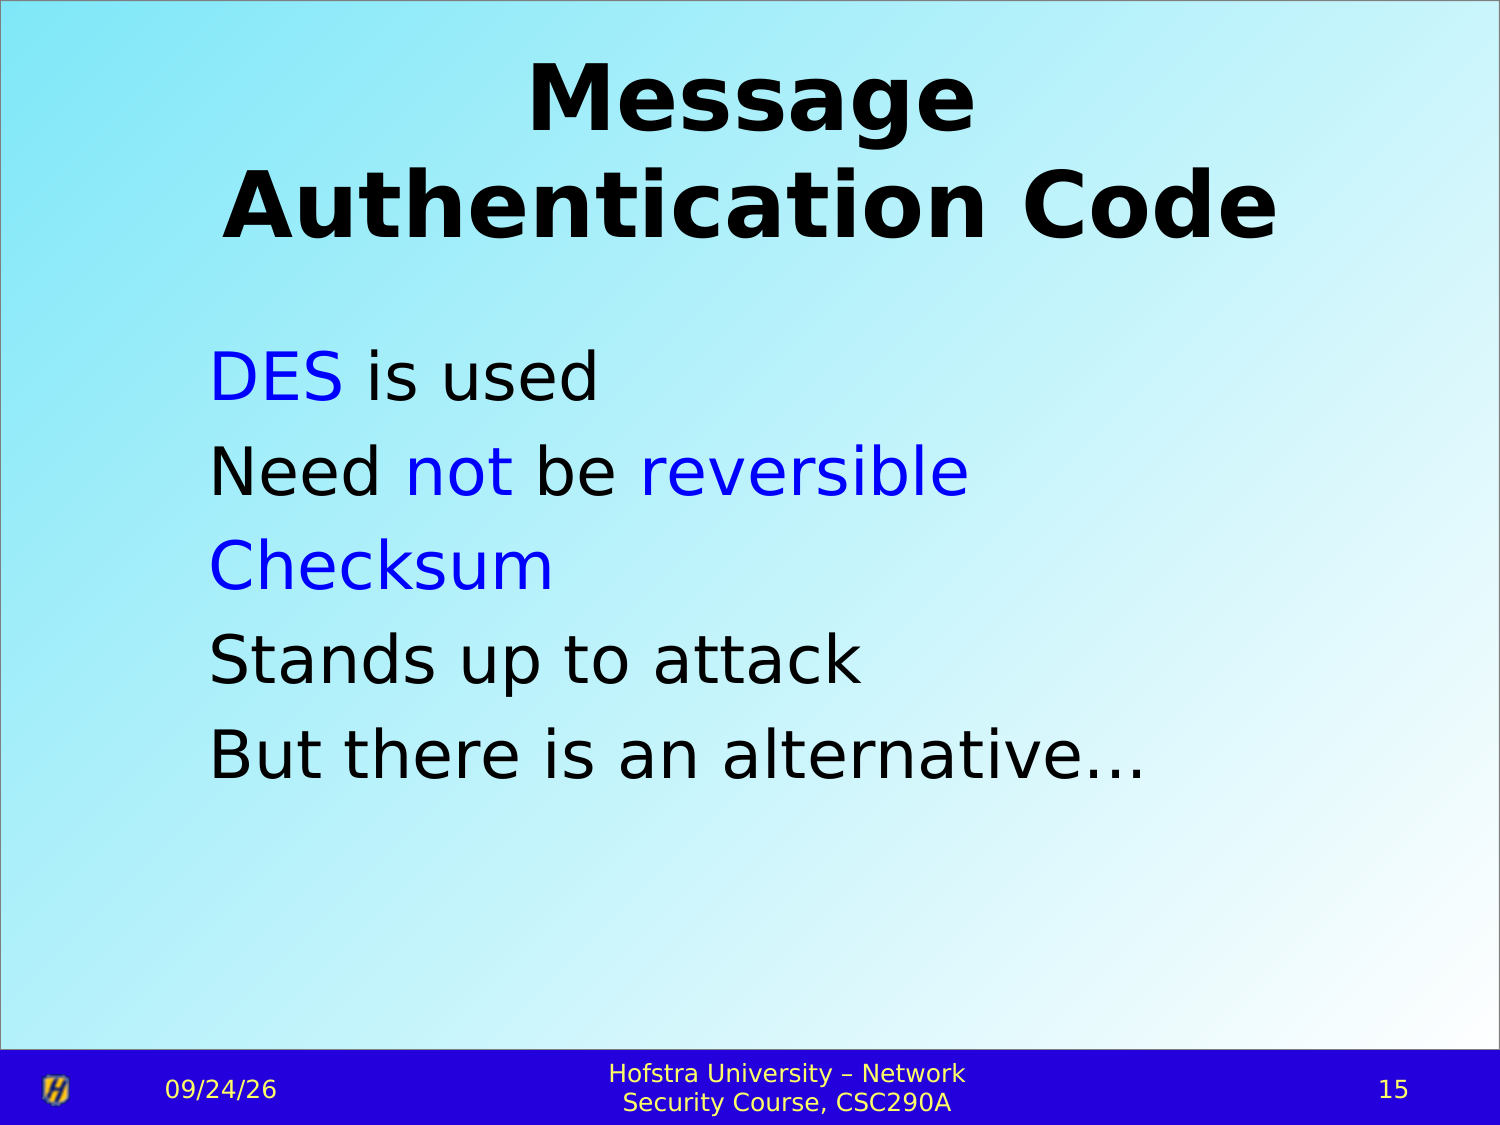

# Message Authentication Code
DES is used
Need not be reversible
Checksum
Stands up to attack
But there is an alternative...
15